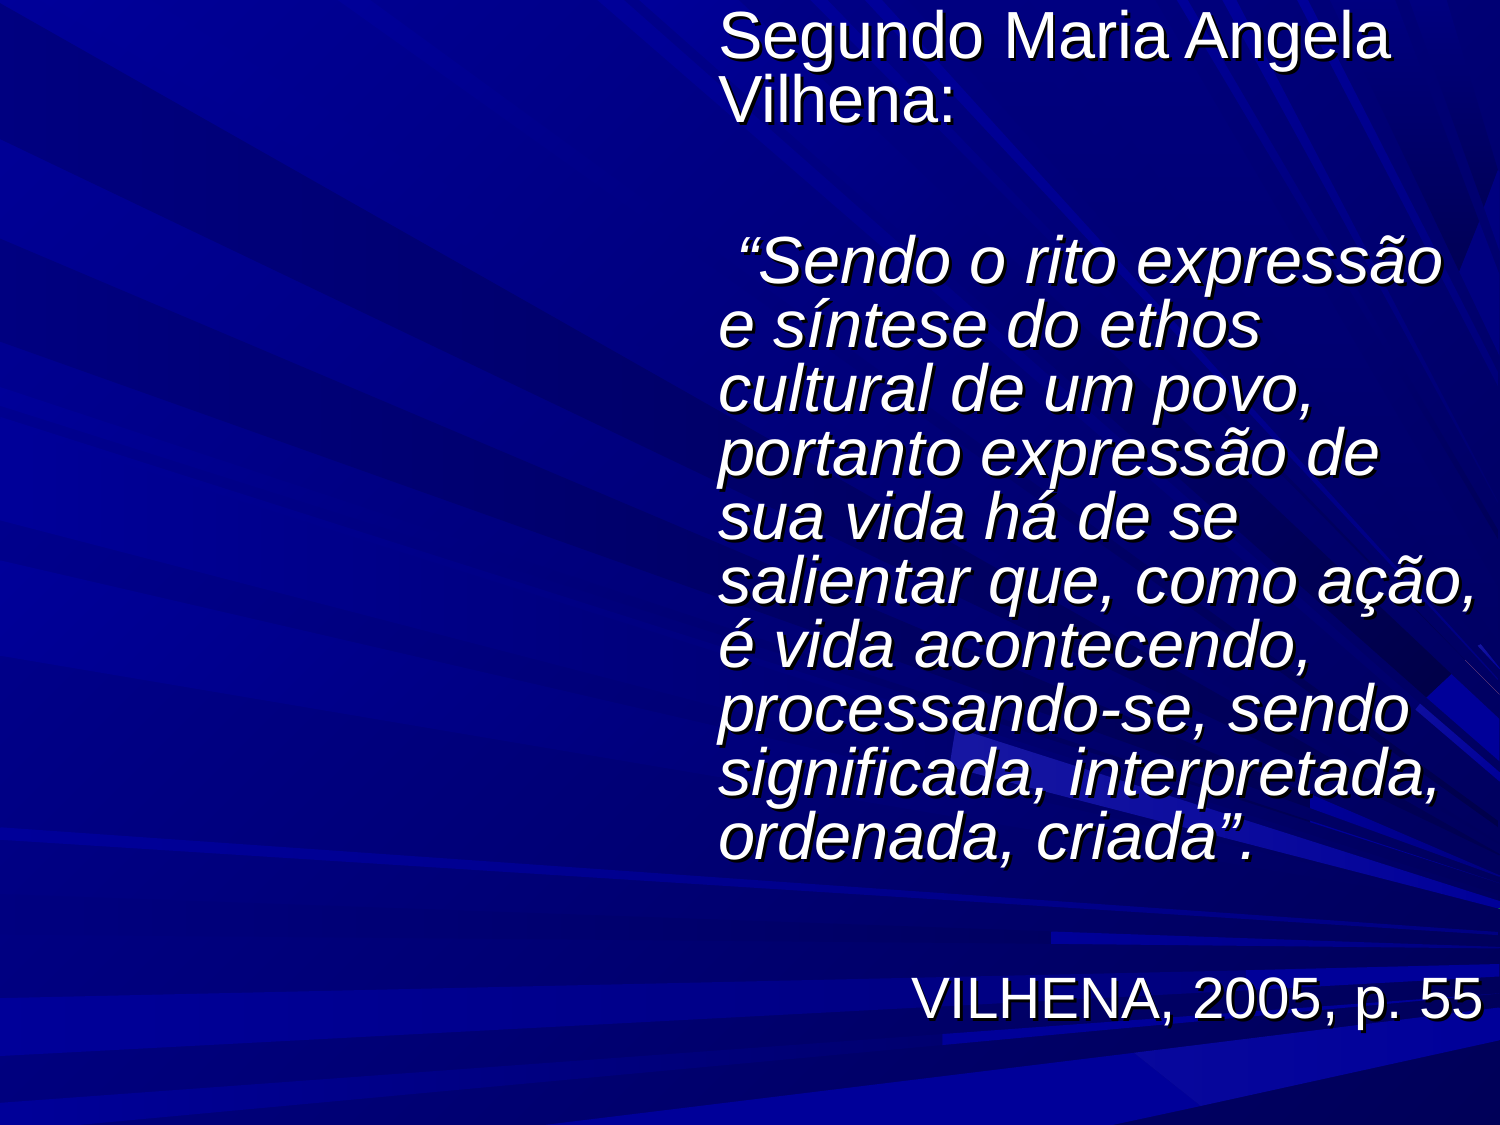

Segundo Maria Angela Vilhena:
 “Sendo o rito expressão e síntese do ethos cultural de um povo, portanto expressão de sua vida há de se salientar que, como ação, é vida acontecendo, processando-se, sendo significada, interpretada, ordenada, criada”.
 VILHENA, 2005, p. 55